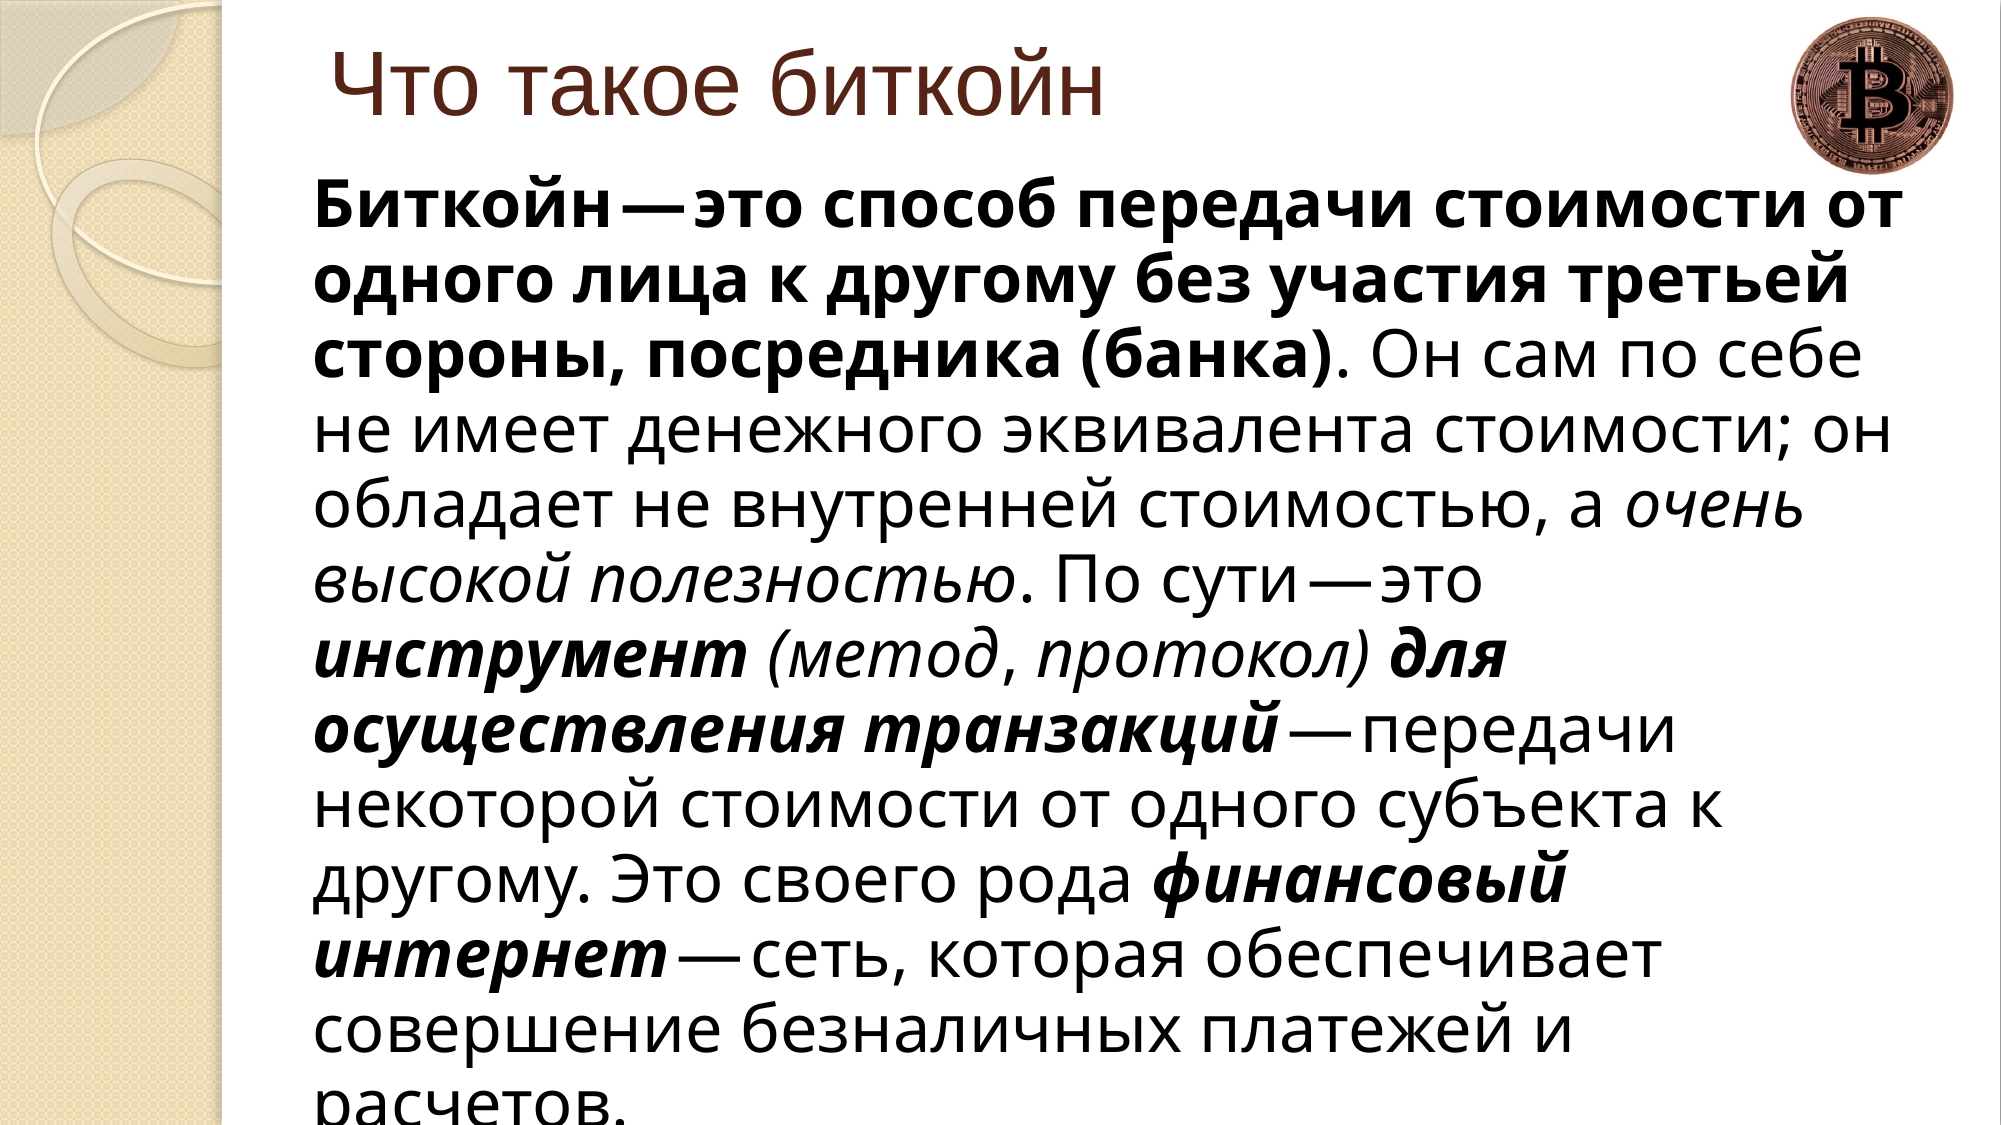

Что такое биткойн
# Биткойн — это способ передачи стоимости от одного лица к другому без участия третьей стороны, посредника (банка). Он сам по себе не имеет денежного эквивалента стоимости; он обладает не внутренней стоимостью, а очень высокой полезностью. По сути — это инструмент (метод, протокол) для осуществления транзакций — передачи некоторой стоимости от одного субъекта к другому. Это своего рода финансовый интернет — сеть, которая обеспечивает совершение безналичных платежей и расчетов.